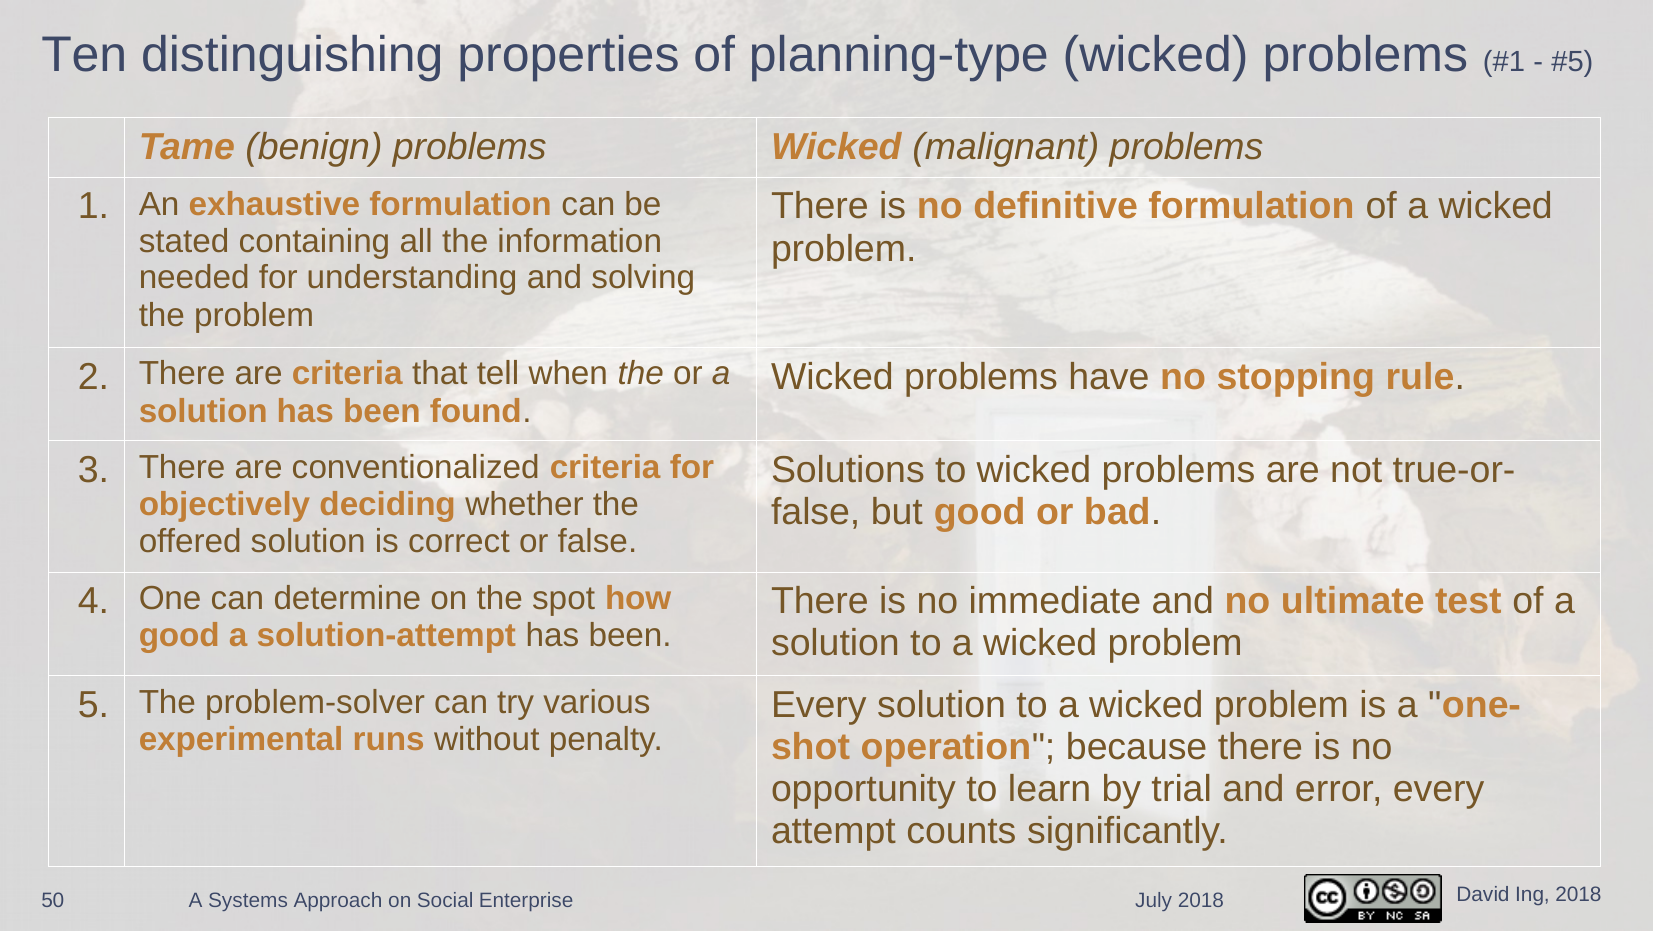

# Ten distinguishing properties of planning-type (wicked) problems (#1 - #5)
| | Tame (benign) problems | Wicked (malignant) problems |
| --- | --- | --- |
| 1. | An exhaustive formulation can be stated containing all the information needed for understanding and solving the problem | There is no definitive formulation of a wicked problem. |
| 2. | There are criteria that tell when the or a solution has been found. | Wicked problems have no stopping rule. |
| 3. | There are conventionalized criteria for objectively deciding whether the offered solution is correct or false. | Solutions to wicked problems are not true-or-false, but good or bad. |
| 4. | One can determine on the spot how good a solution-attempt has been. | There is no immediate and no ultimate test of a solution to a wicked problem |
| 5. | The problem-solver can try various experimental runs without penalty. | Every solution to a wicked problem is a "one-shot operation"; because there is no opportunity to learn by trial and error, every attempt counts significantly. |
A Systems Approach on Social Enterprise
July 2018